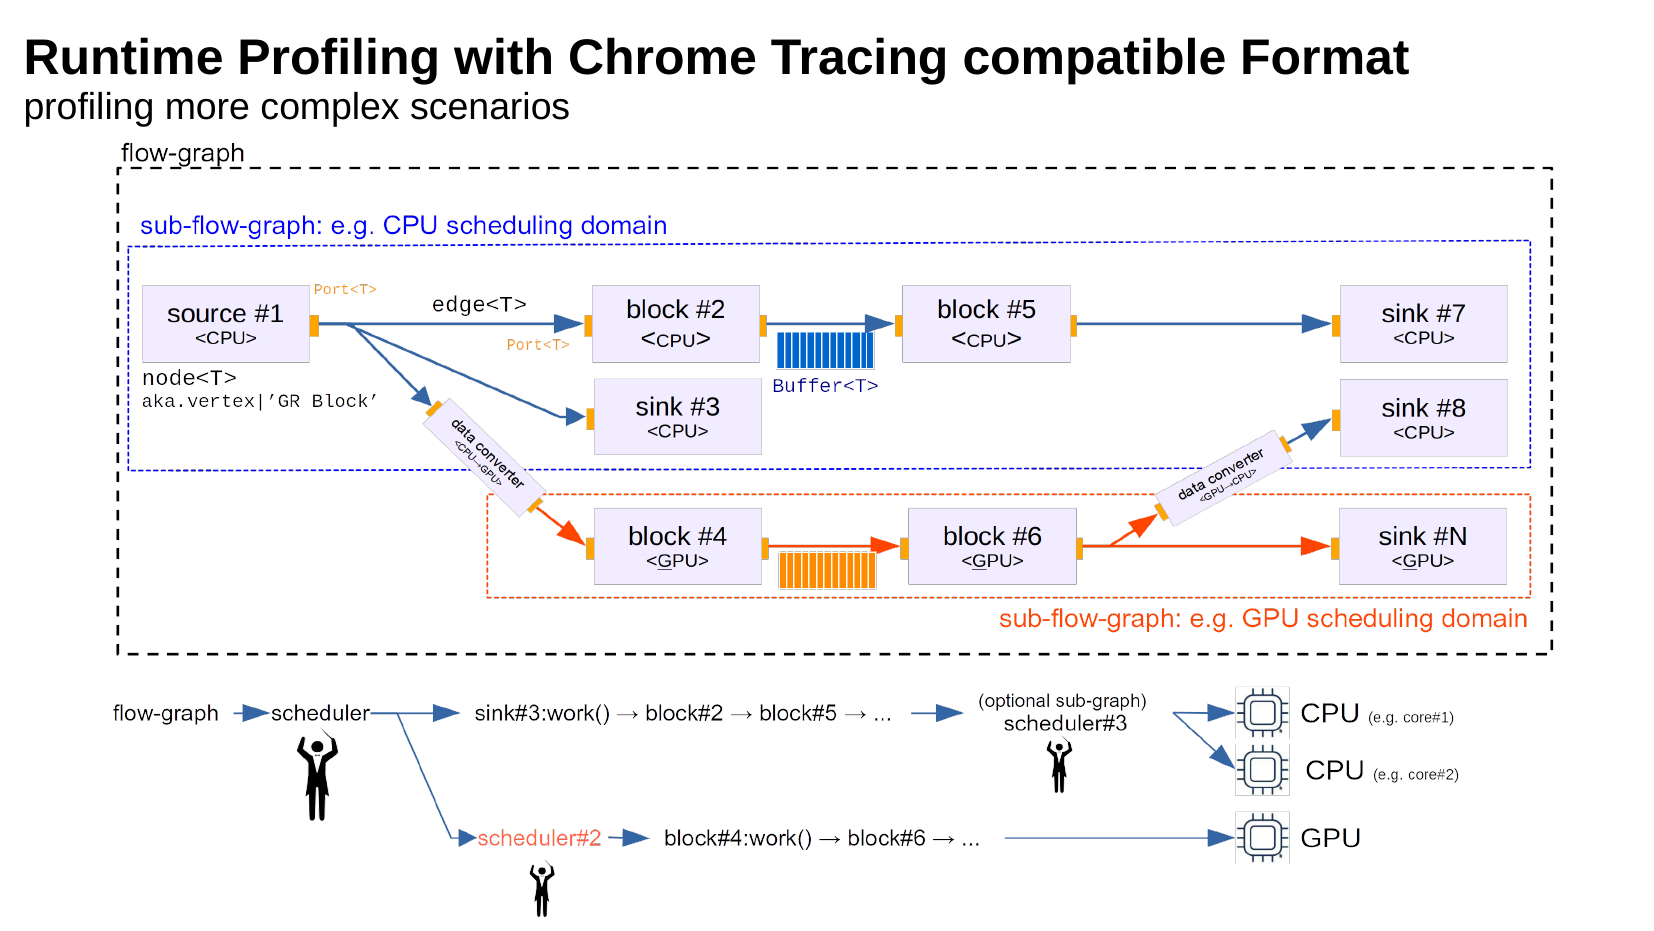

# Runtime Profiling with Chrome Tracing compatible Format profiling more complex scenarios